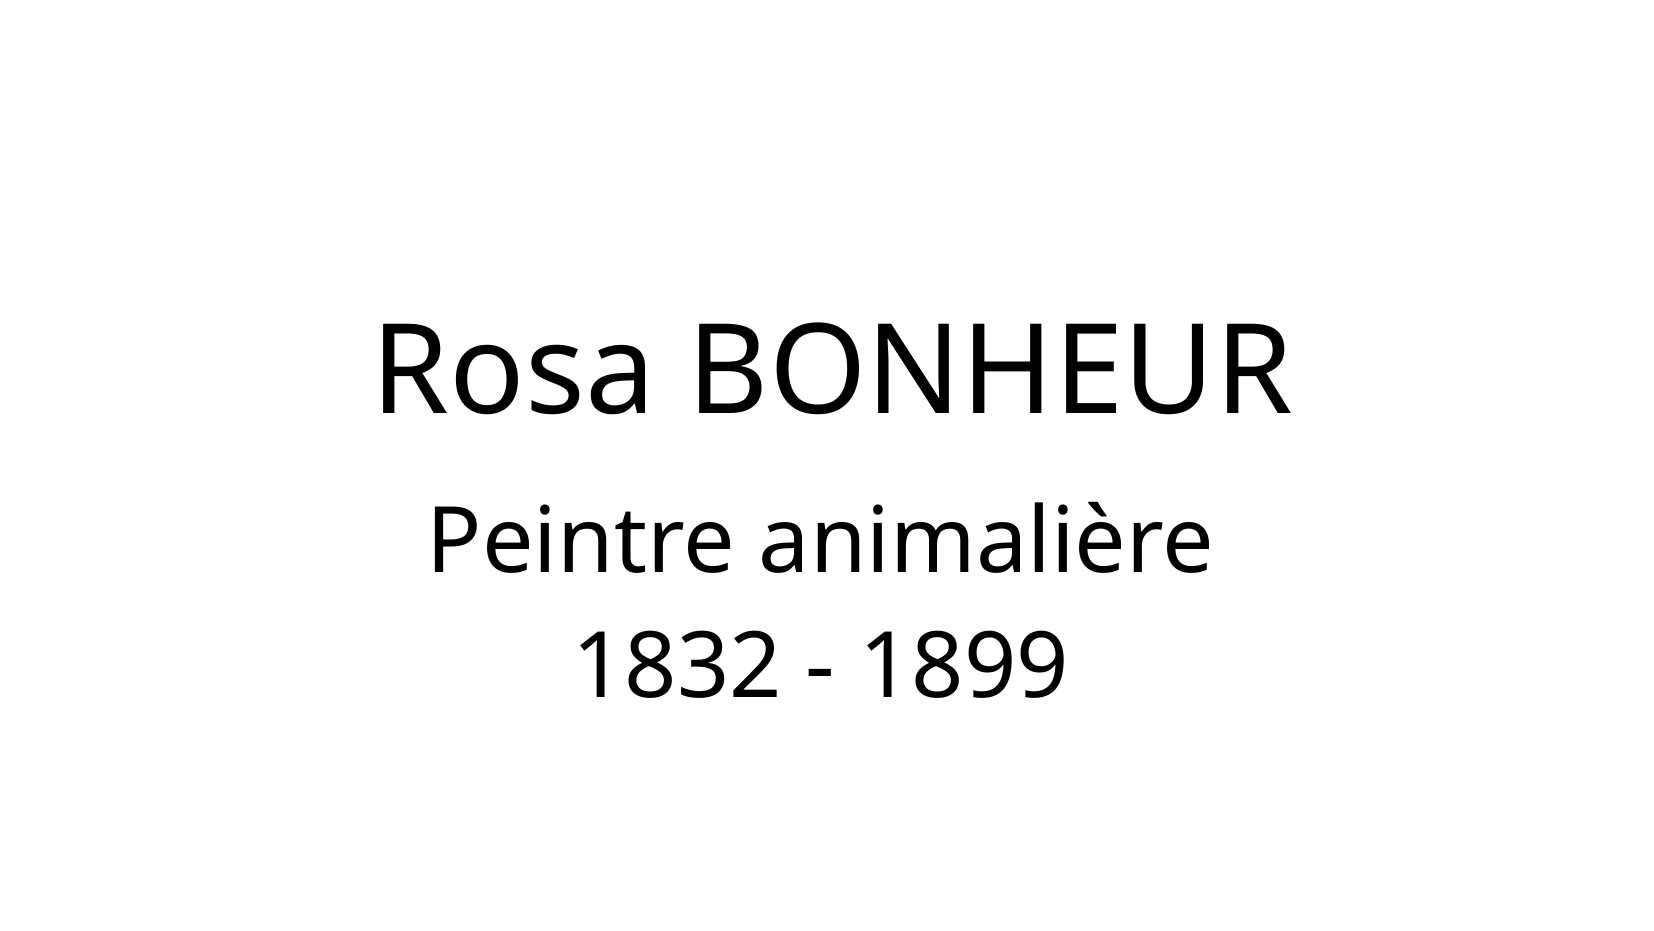

# Rosa BONHEUR
Peintre animalière
1832 - 1899